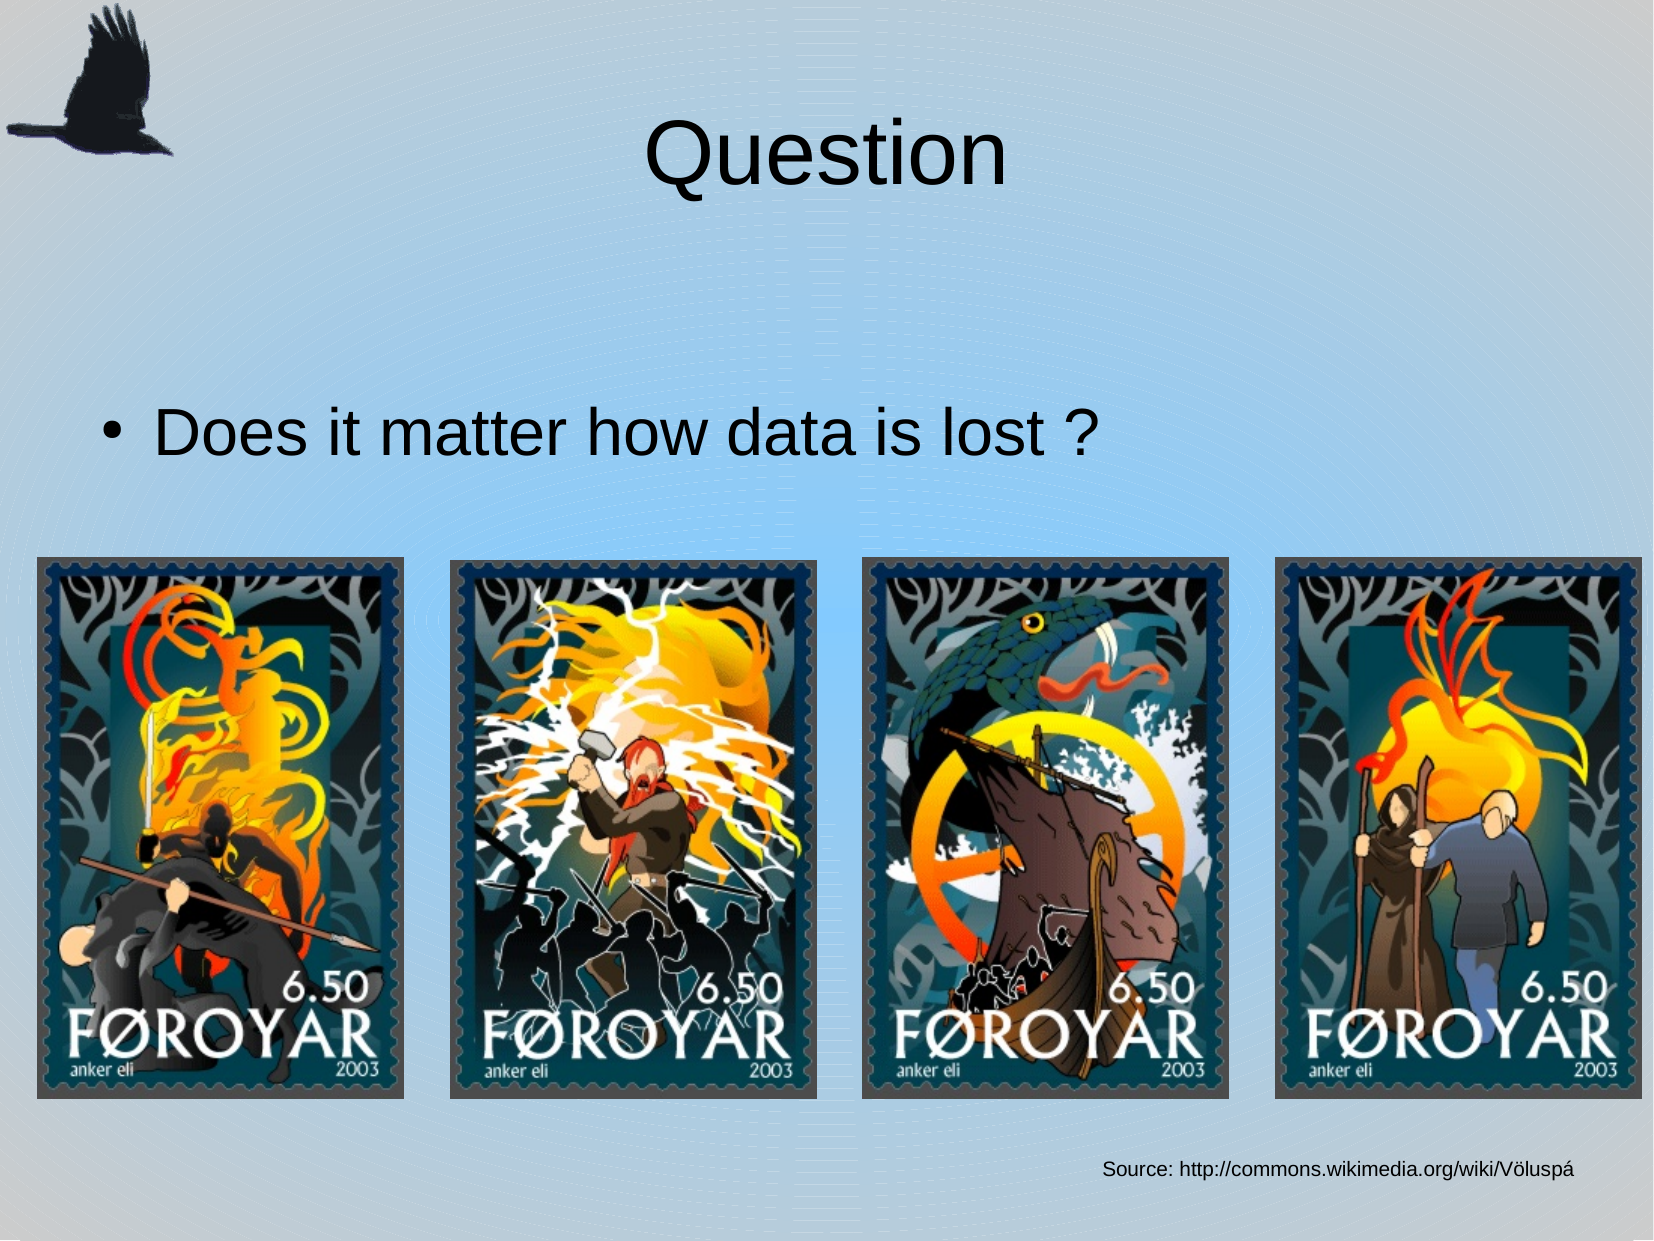

# Question
Does it matter how data is lost ?
Source: http://commons.wikimedia.org/wiki/Völuspá